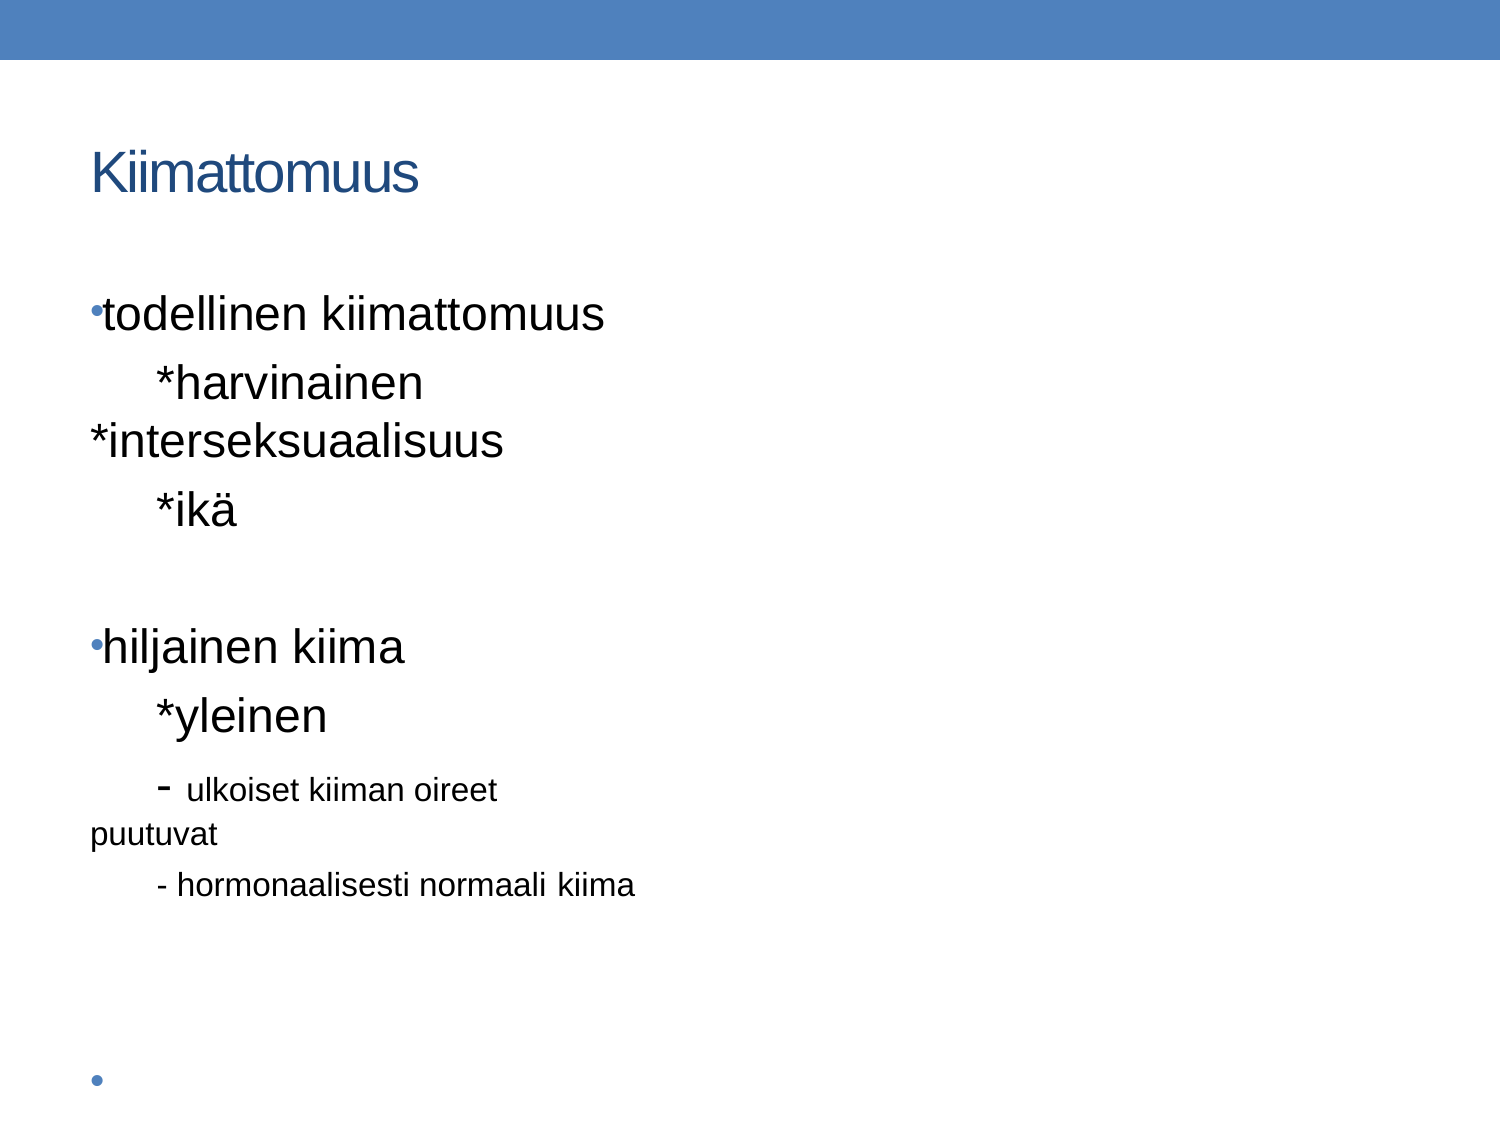

# Kiimattomuus
todellinen kiimattomuus
	*harvinainen 		*interseksuaalisuus
	*ikä
hiljainen kiima
	*yleinen
	- ulkoiset kiiman oireet 	 	puutuvat
	- hormonaalisesti normaali 	kiima